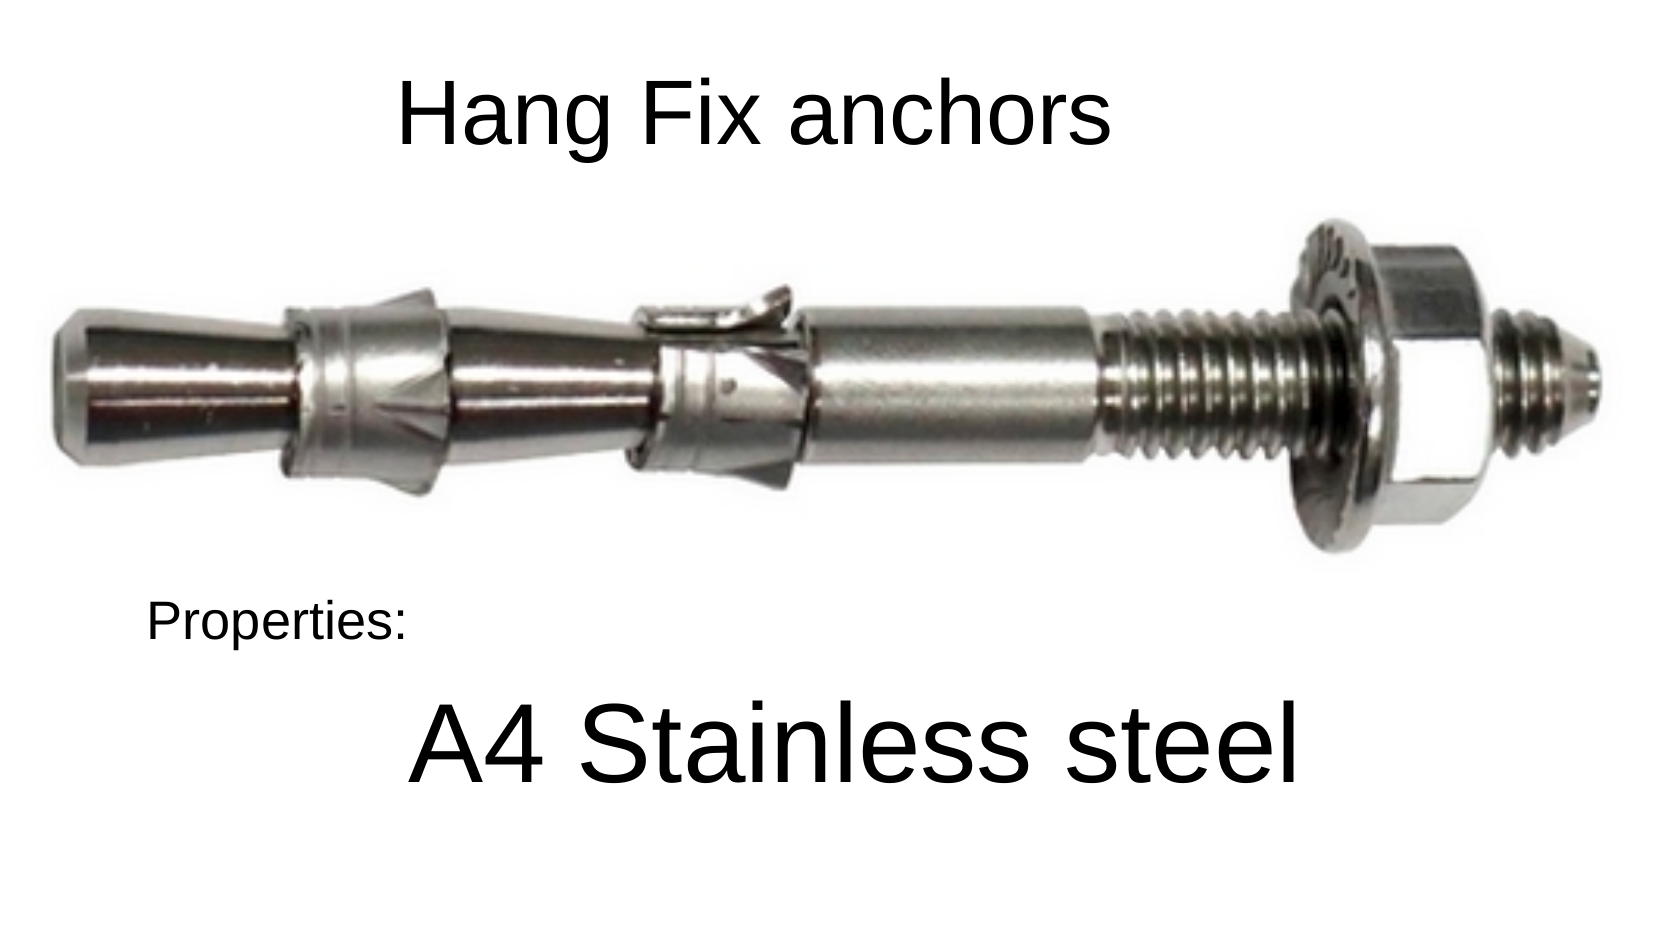

# Hang Fix anchors
Properties:
A4 Stainless steel